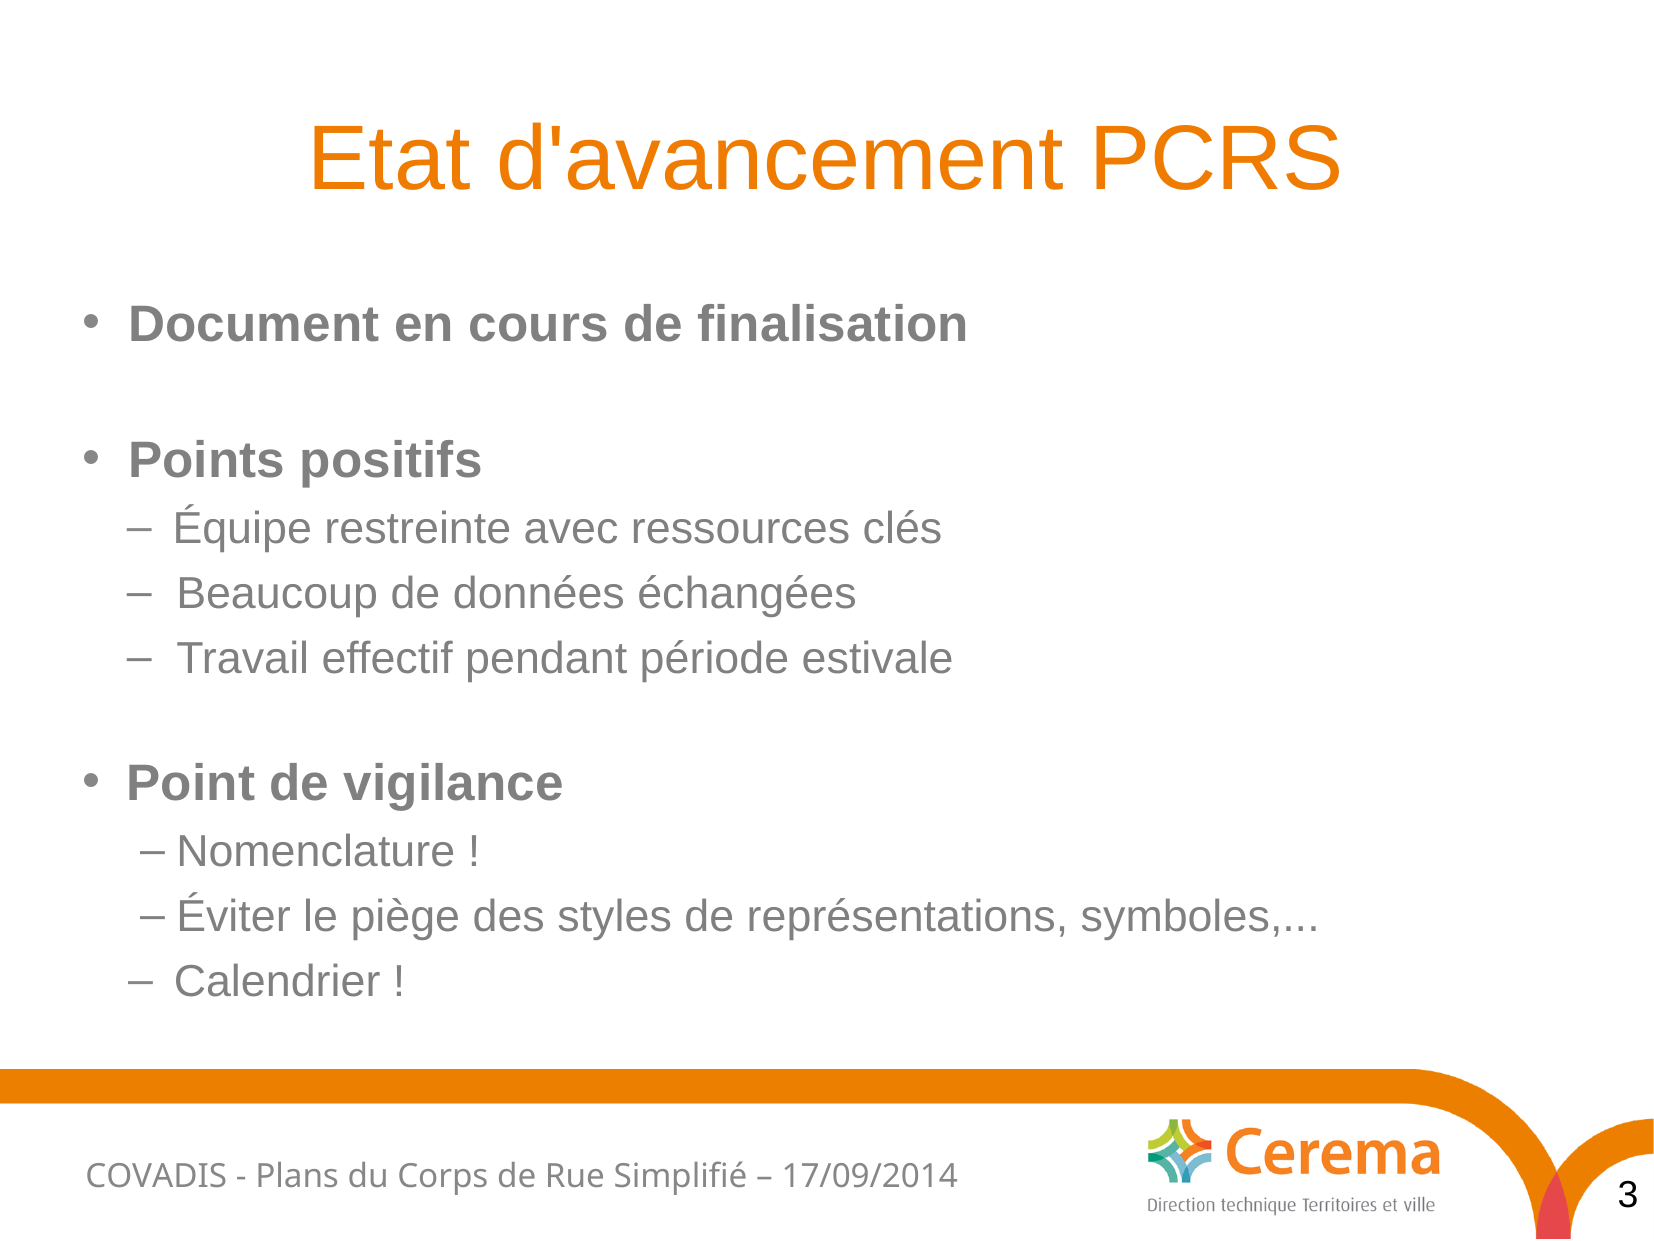

# Etat d'avancement PCRS
Document en cours de finalisation
Points positifs
Équipe restreinte avec ressources clés
Beaucoup de données échangées
Travail effectif pendant période estivale
Point de vigilance
Nomenclature !
Éviter le piège des styles de représentations, symboles,...
Calendrier !